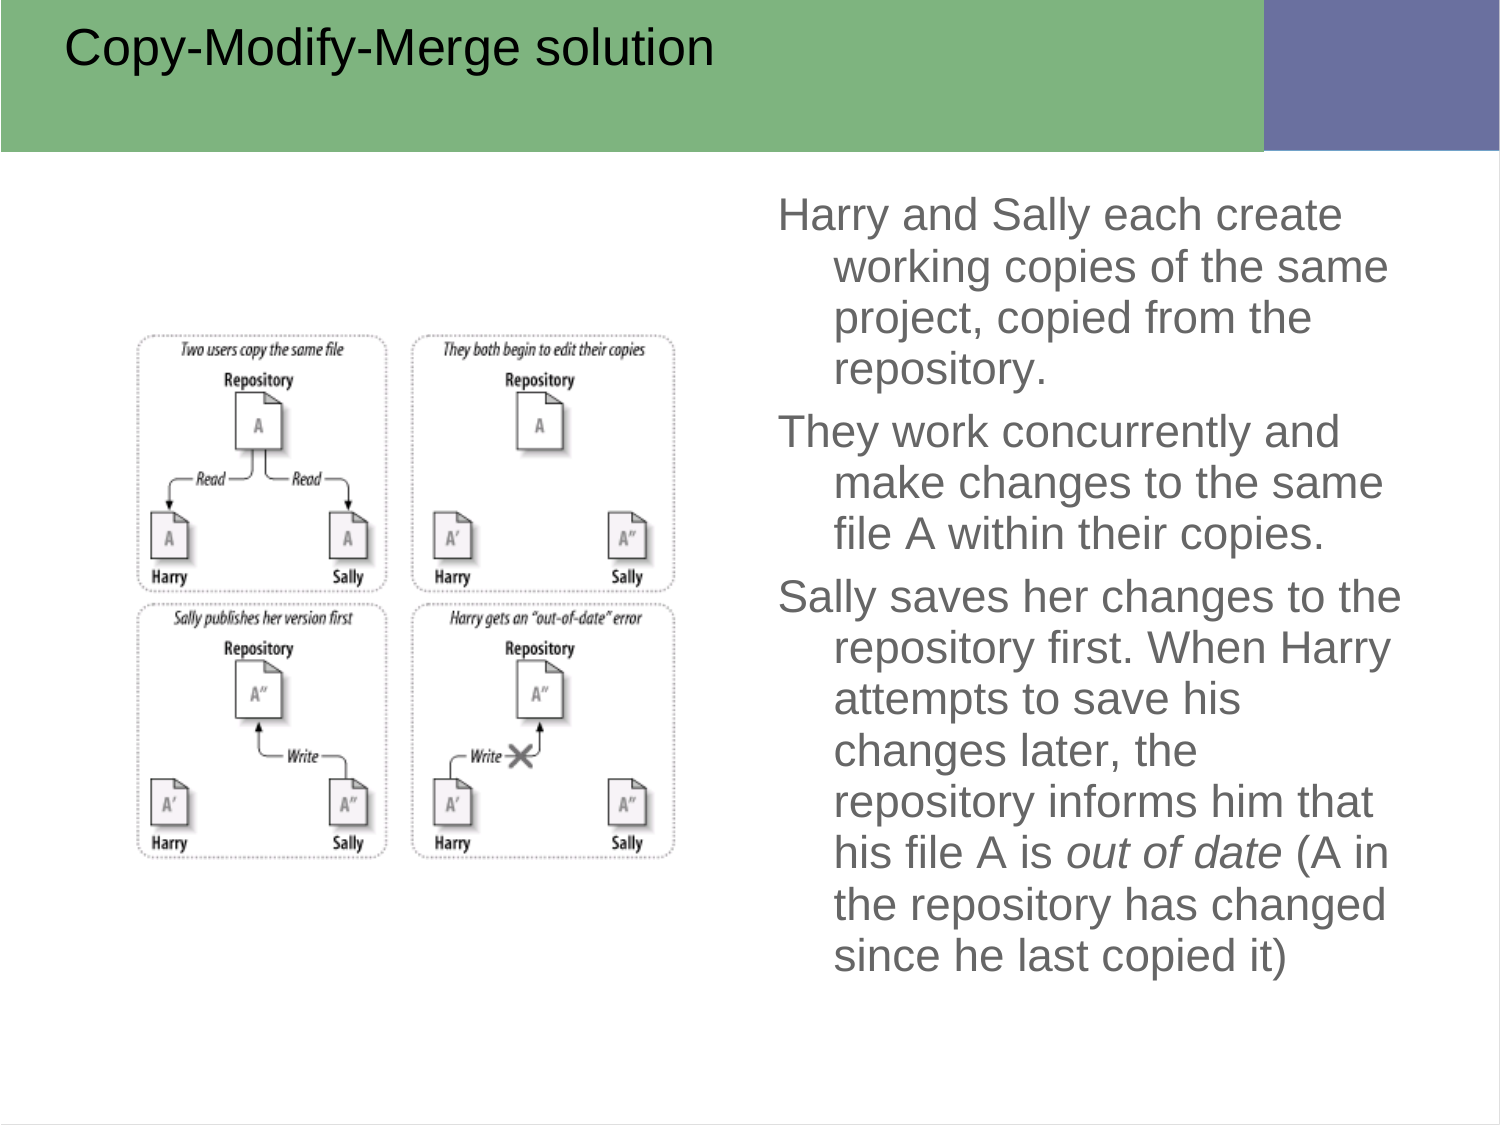

# Copy-Modify-Merge solution
Harry and Sally each create working copies of the same project, copied from the repository.
They work concurrently and make changes to the same file A within their copies.
Sally saves her changes to the repository first. When Harry attempts to save his changes later, the repository informs him that his file A is out of date (A in the repository has changed since he last copied it)